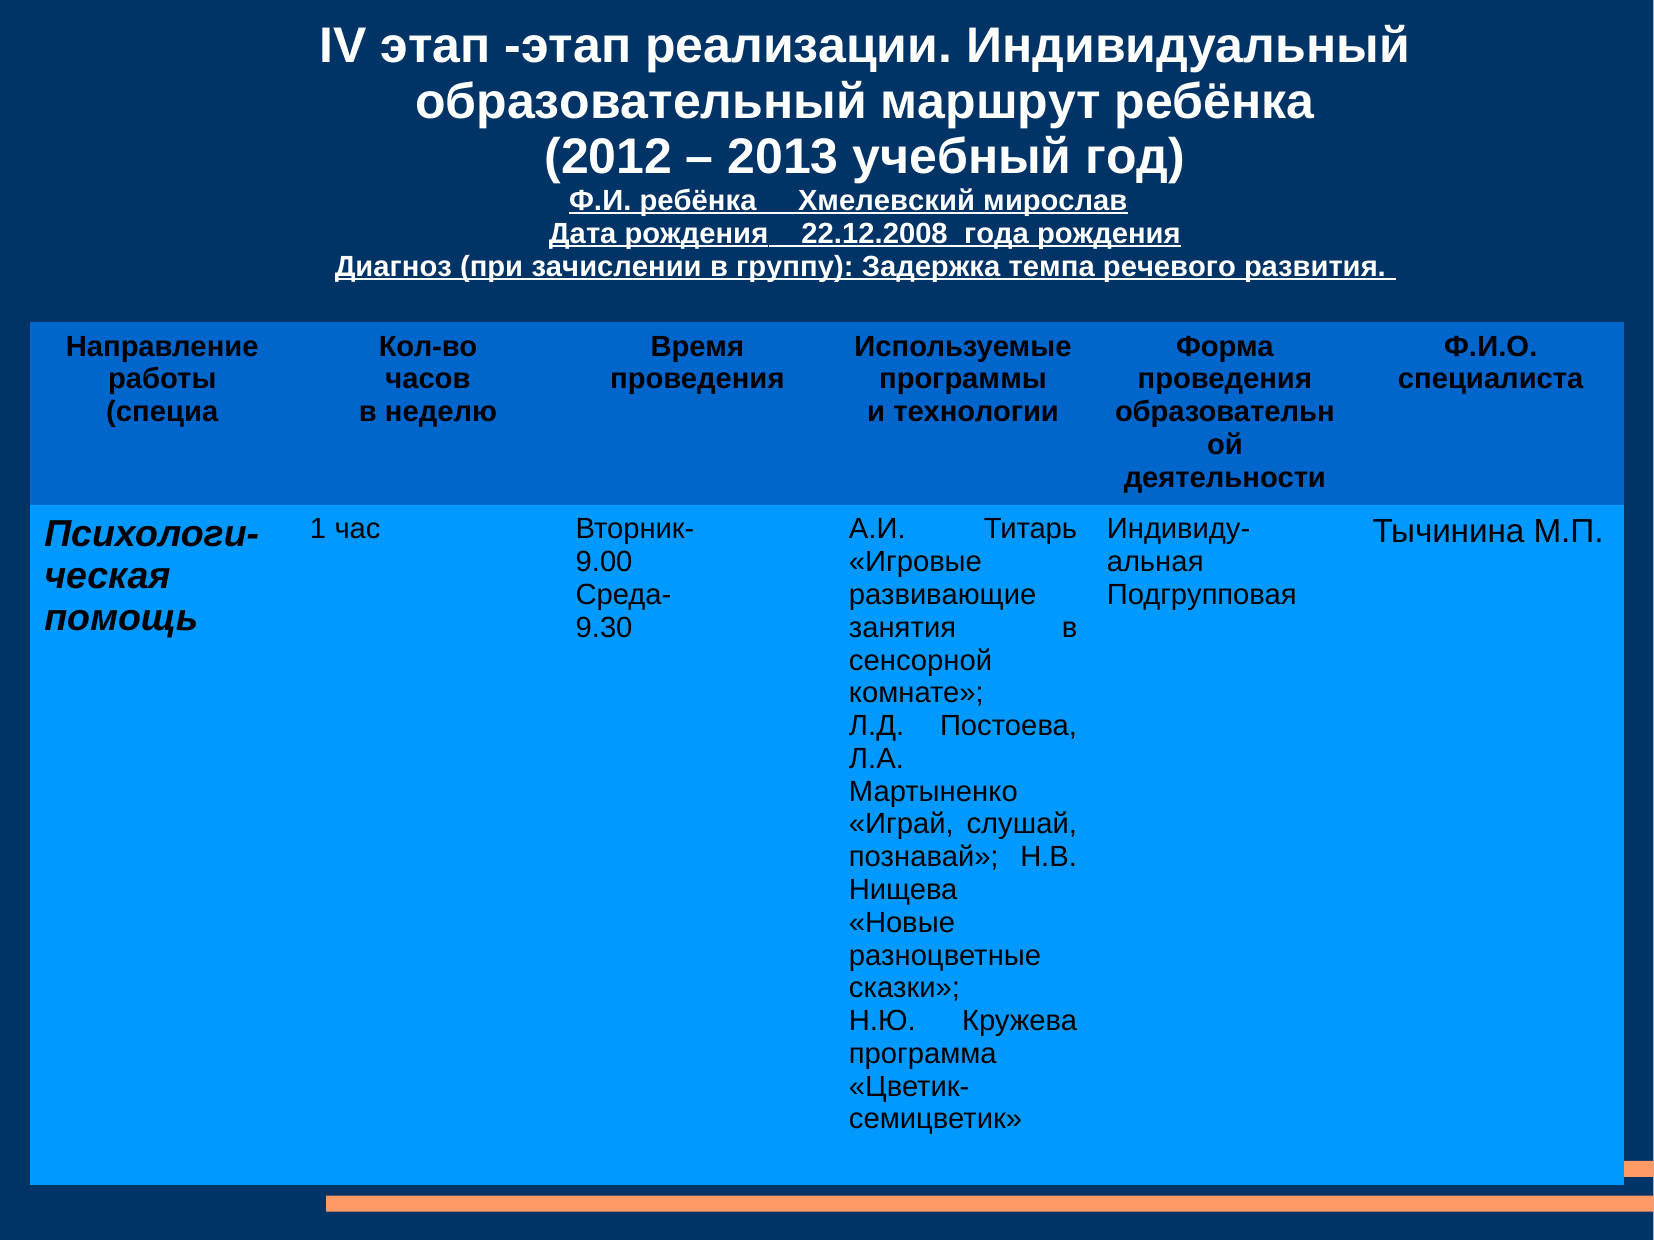

# IV этап -этап реализации. Индивидуальный образовательный маршрут ребёнка (2012 – 2013 учебный год) Ф.И. ребёнка Хмелевский мирослав Дата рождения 22.12.2008 года рождения Диагноз (при зачислении в группу): Задержка темпа речевого развития.
| Направление работы (специа | Кол-во часов в неделю | Время проведения | Используемые программы и технологии | Форма проведения образовательной деятельности | Ф.И.О. специалиста |
| --- | --- | --- | --- | --- | --- |
| Психологи-ческая помощь | 1 час | Вторник- 9.00 Среда- 9.30 | А.И. Титарь «Игровые развивающие занятия в сенсорной комнате»; Л.Д. Постоева, Л.А. Мартыненко «Играй, слушай, познавай»; Н.В. Нищева «Новые разноцветные сказки»; Н.Ю. Кружева программа «Цветик-семицветик» | Индивиду- альная Подгрупповая | Тычинина М.П. |